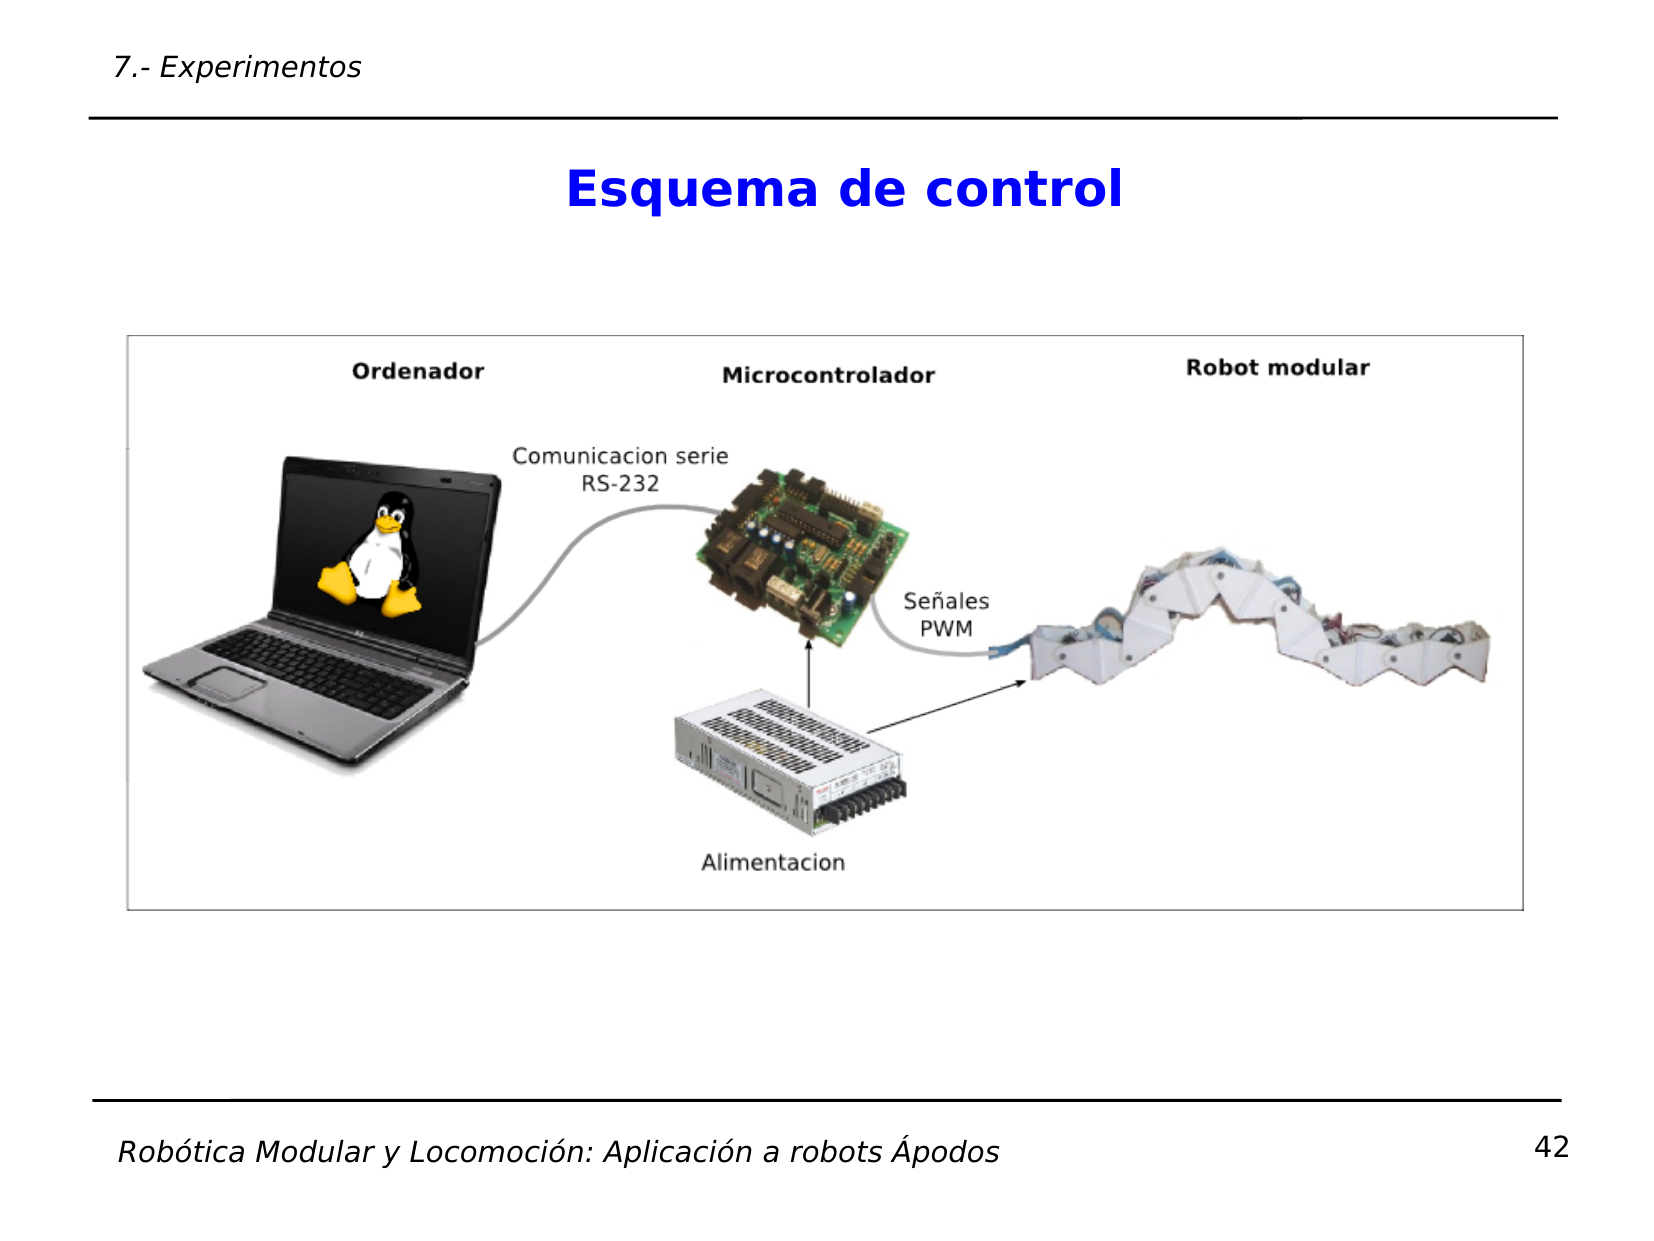

7.- Experimentos
Esquema de control
Robótica Modular y Locomoción: Aplicación a robots Ápodos
42